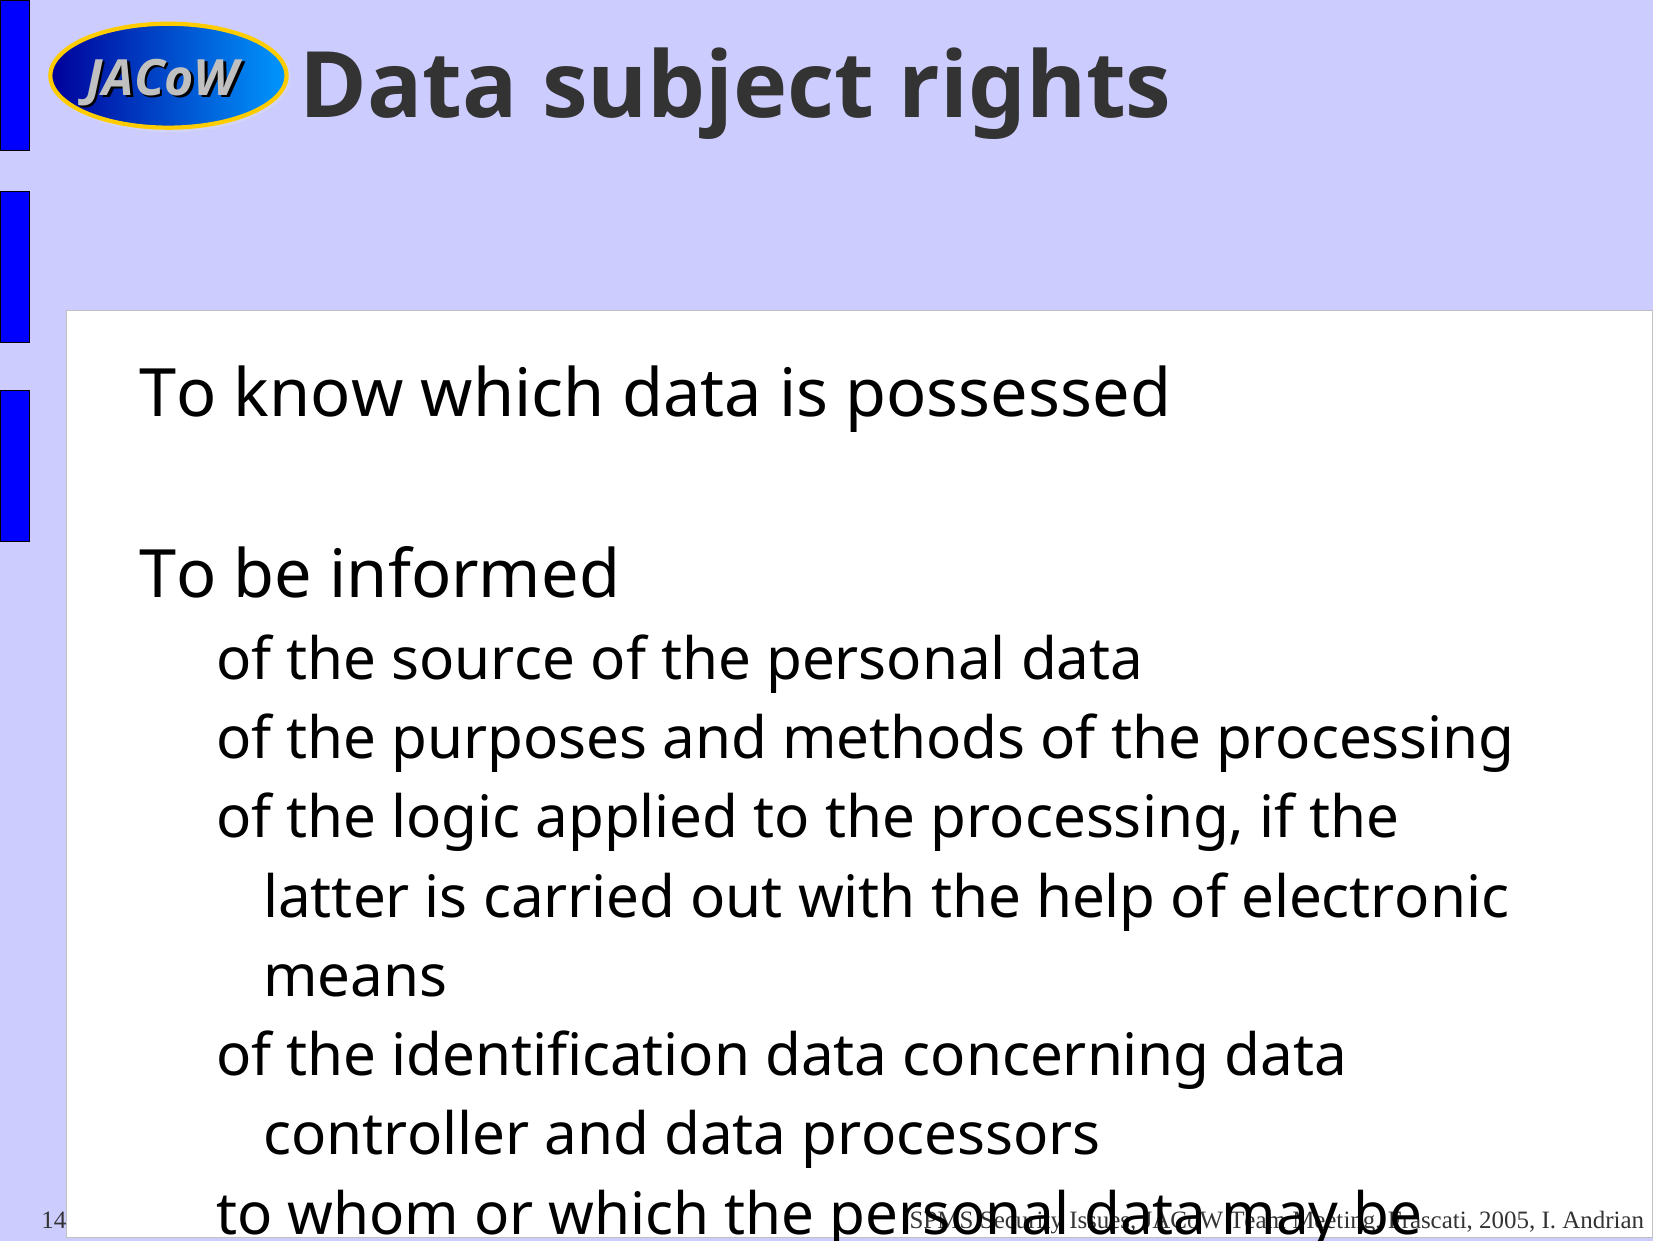

# Data subject rights
To know which data is possessed
To be informed
of the source of the personal data
of the purposes and methods of the processing
of the logic applied to the processing, if the latter is carried out with the help of electronic means
of the identification data concerning data controller and data processors
to whom or which the personal data may be communicated
14
SPMS Security Issues, JACoW Team Meeting, Frascati, 2005, I. Andrian